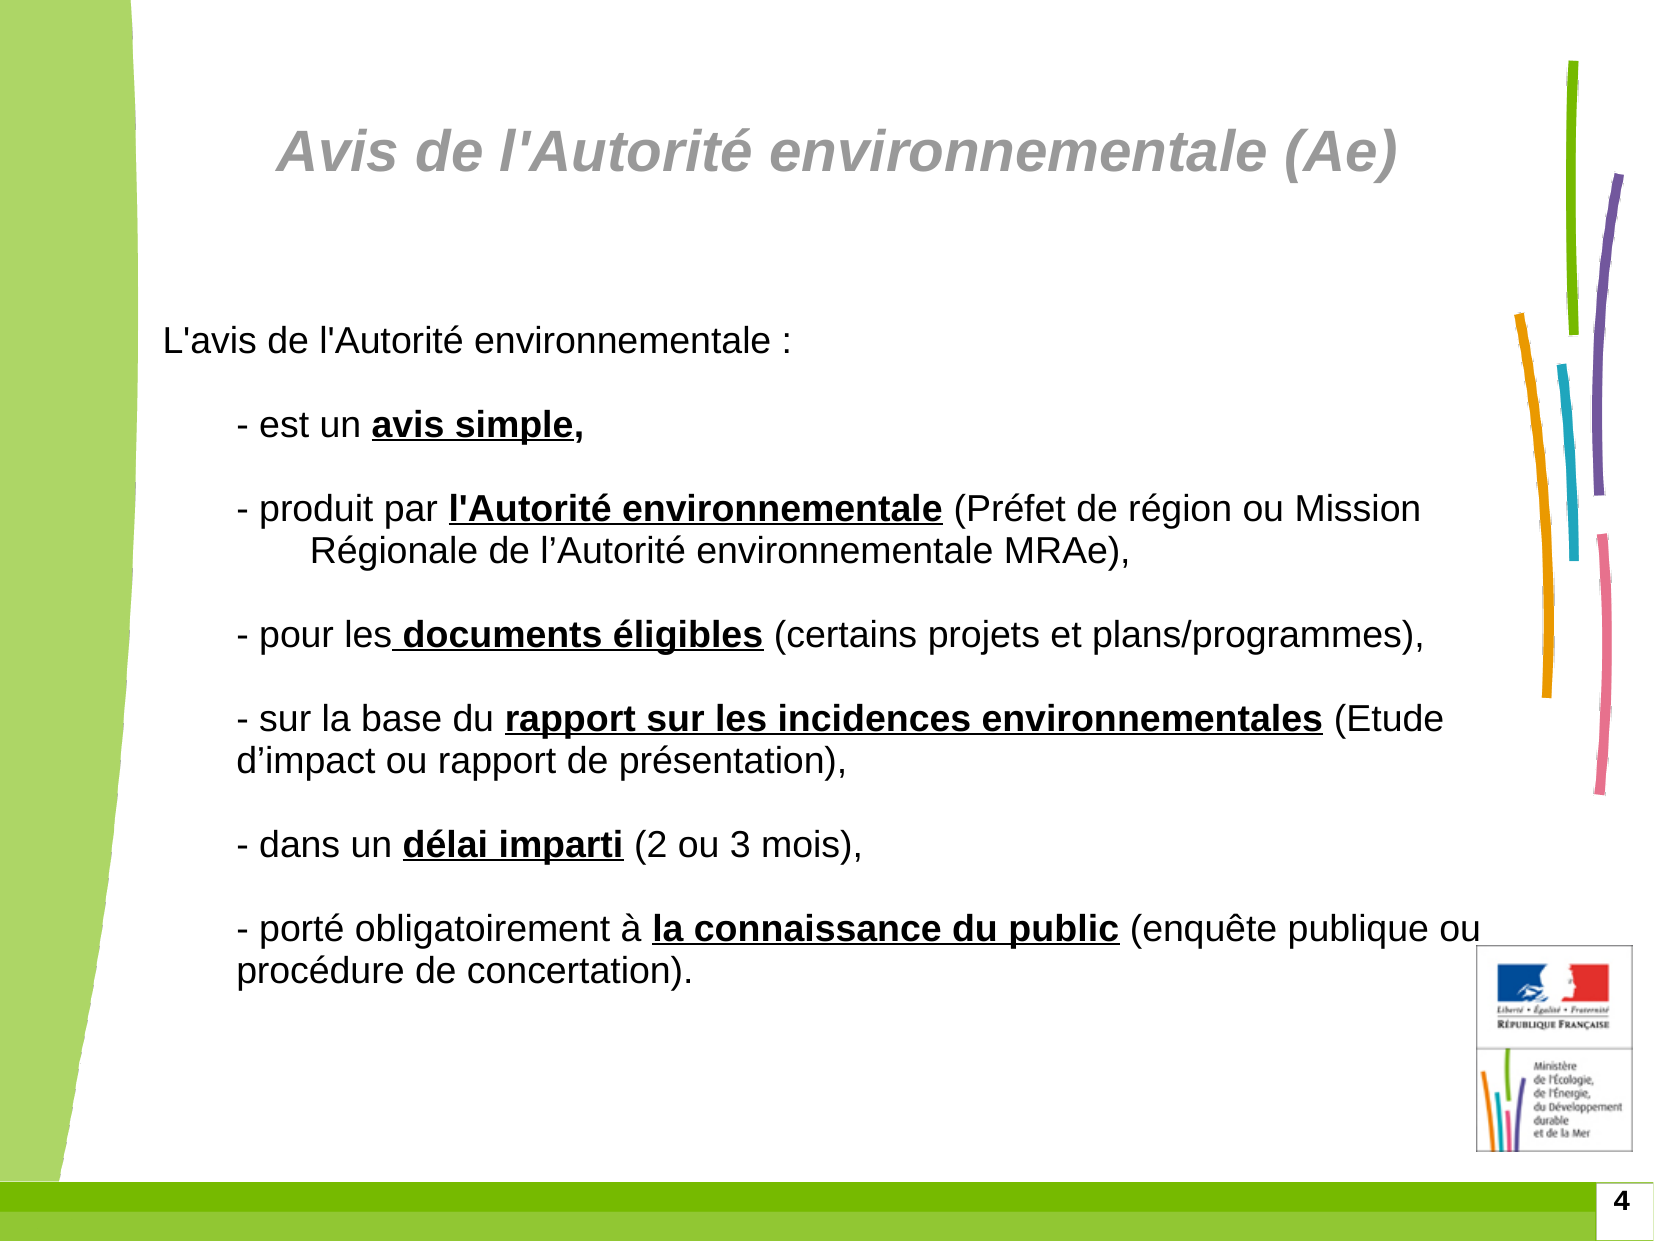

# Avis de l'Autorité environnementale (Ae)
L'avis de l'Autorité environnementale :
	- est un avis simple,
	- produit par l'Autorité environnementale (Préfet de région ou Mission 			Régionale de l’Autorité environnementale MRAe),
	- pour les documents éligibles (certains projets et plans/programmes),
	- sur la base du rapport sur les incidences environnementales (Etude 		d’impact ou rapport de présentation),
	- dans un délai imparti (2 ou 3 mois),
	- porté obligatoirement à la connaissance du public (enquête publique ou 	procédure de concertation).
4